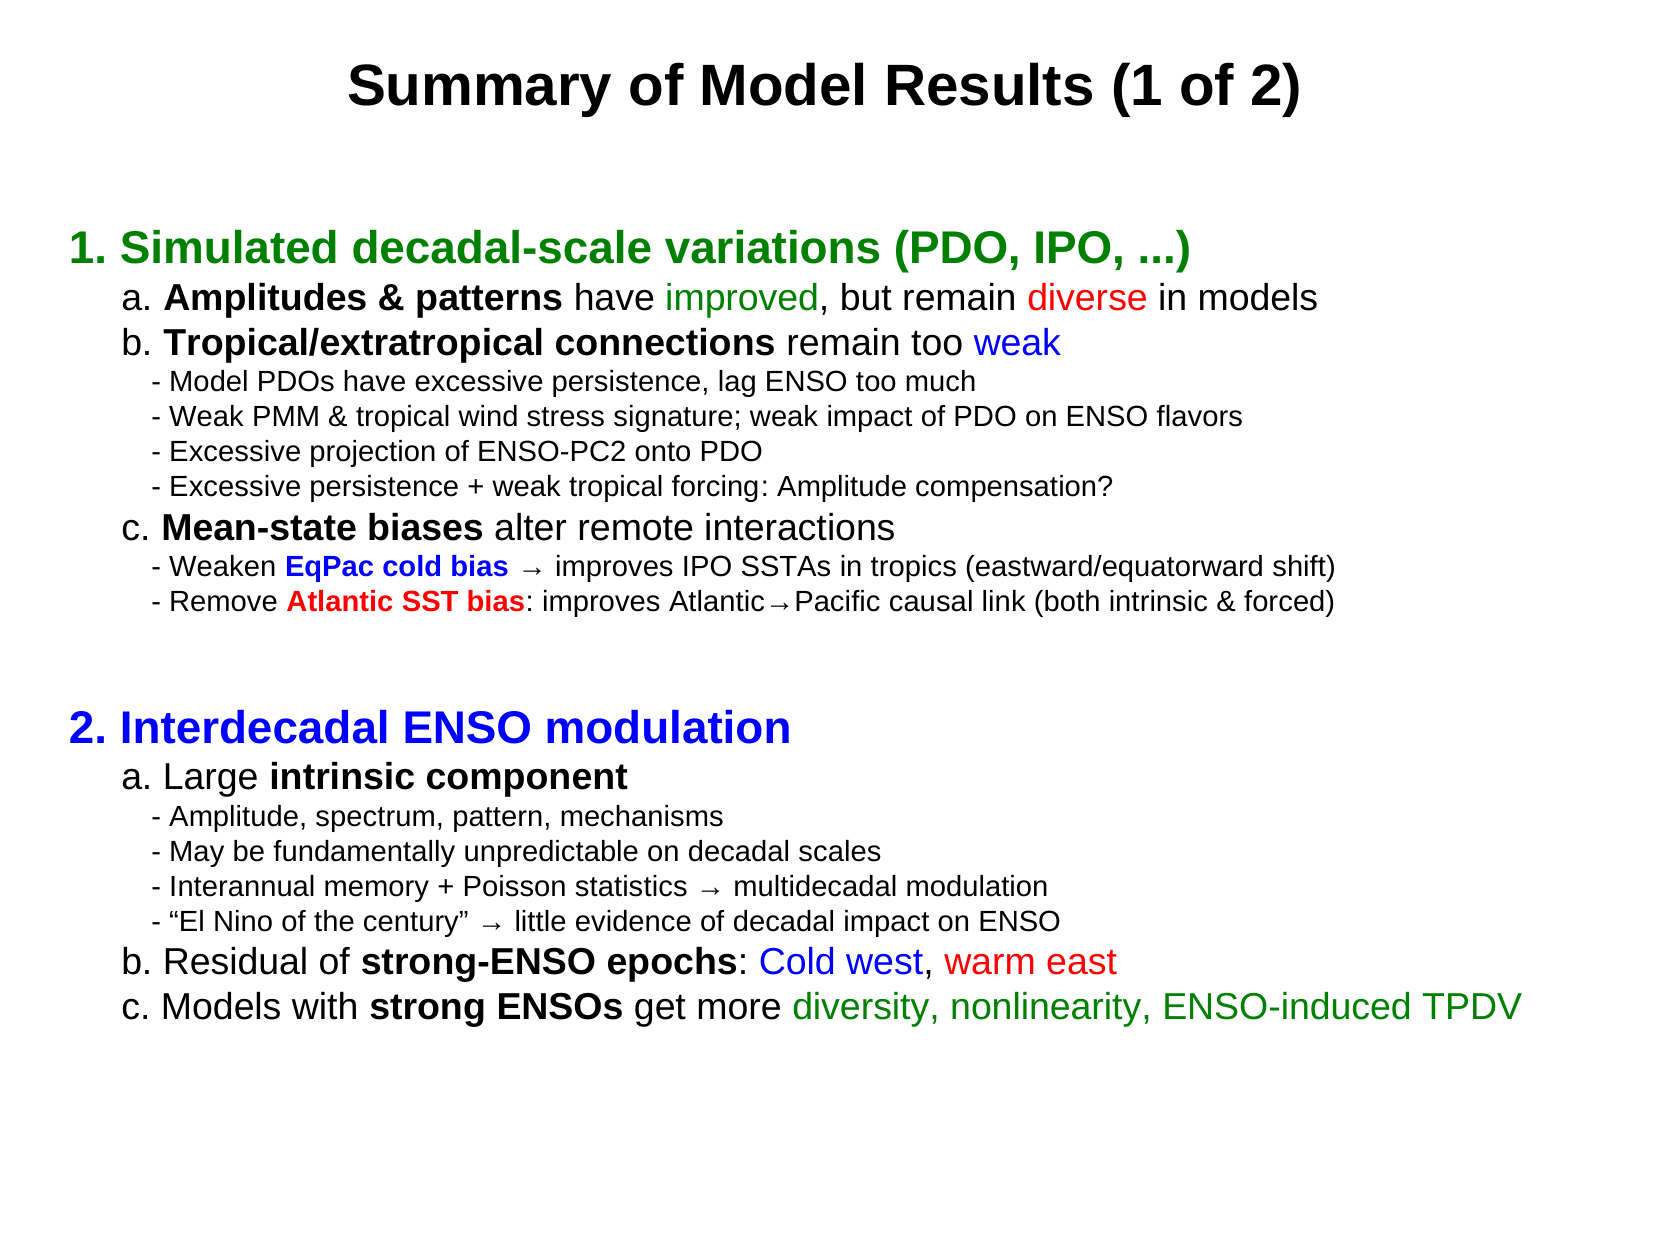

Summary of Model Results (1 of 2)
1. Simulated decadal-scale variations (PDO, IPO, ...)
 a. Amplitudes & patterns have improved, but remain diverse in models
 b. Tropical/extratropical connections remain too weak
 - Model PDOs have excessive persistence, lag ENSO too much
 - Weak PMM & tropical wind stress signature; weak impact of PDO on ENSO flavors
 - Excessive projection of ENSO-PC2 onto PDO
 - Excessive persistence + weak tropical forcing: Amplitude compensation?
 c. Mean-state biases alter remote interactions
 - Weaken EqPac cold bias → improves IPO SSTAs in tropics (eastward/equatorward shift)
 - Remove Atlantic SST bias: improves Atlantic→Pacific causal link (both intrinsic & forced)
2. Interdecadal ENSO modulation
 a. Large intrinsic component
 - Amplitude, spectrum, pattern, mechanisms
 - May be fundamentally unpredictable on decadal scales
 - Interannual memory + Poisson statistics → multidecadal modulation
 - “El Nino of the century” → little evidence of decadal impact on ENSO
 b. Residual of strong-ENSO epochs: Cold west, warm east
 c. Models with strong ENSOs get more diversity, nonlinearity, ENSO-induced TPDV